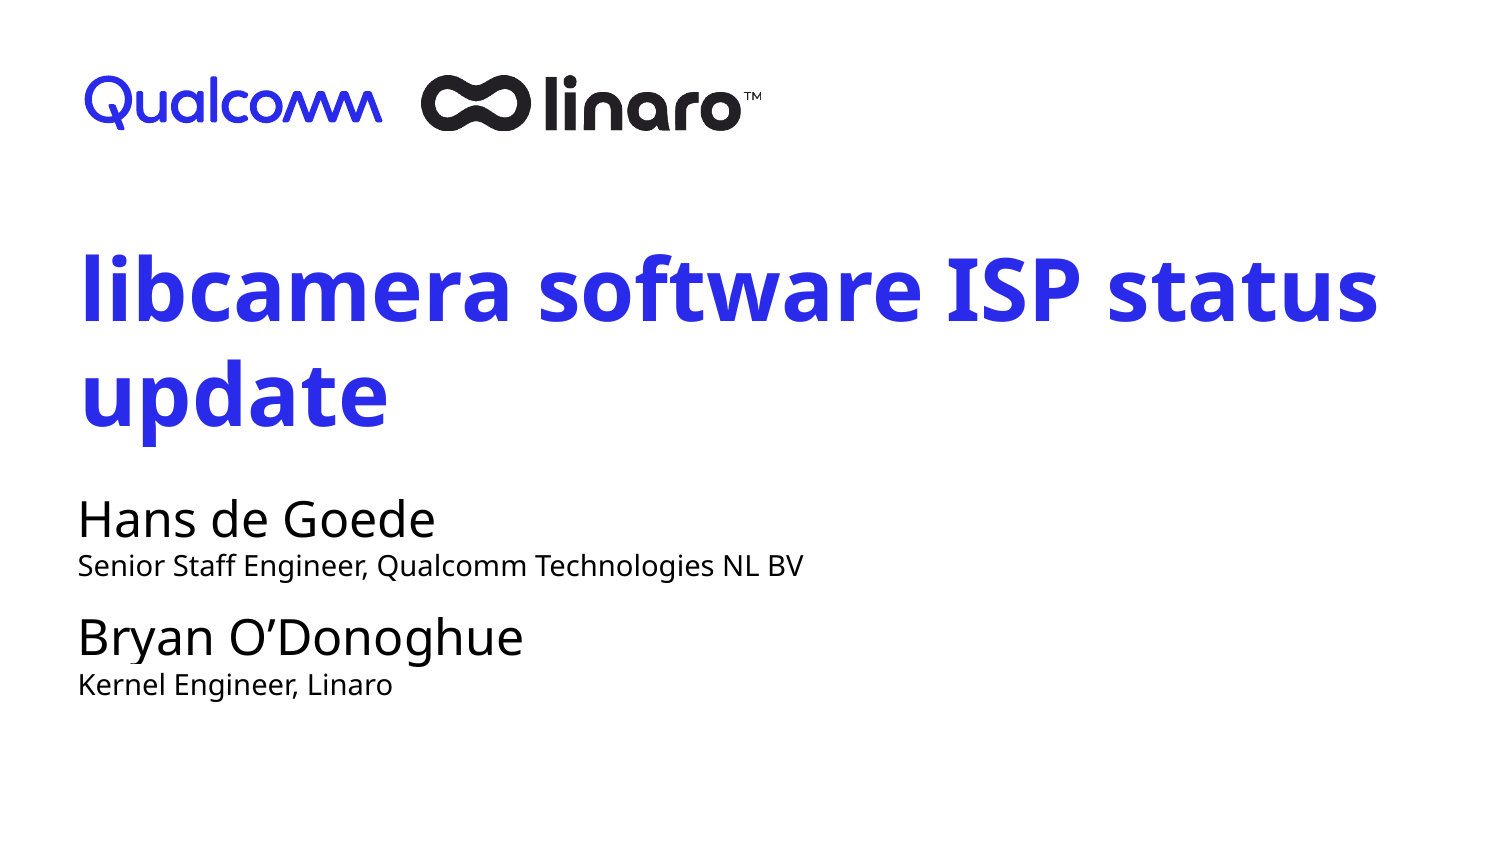

# libcamera software ISP status update
Hans de Goede
Qualcomm Technologies NL BV
Hans de Goede
Qualcomm Technologies NL BV
Hans de Goede
Senior Staff Engineer, Qualcomm Technologies NL BV
Bryan O’Donoghue
Kernel Engineer, Linaro